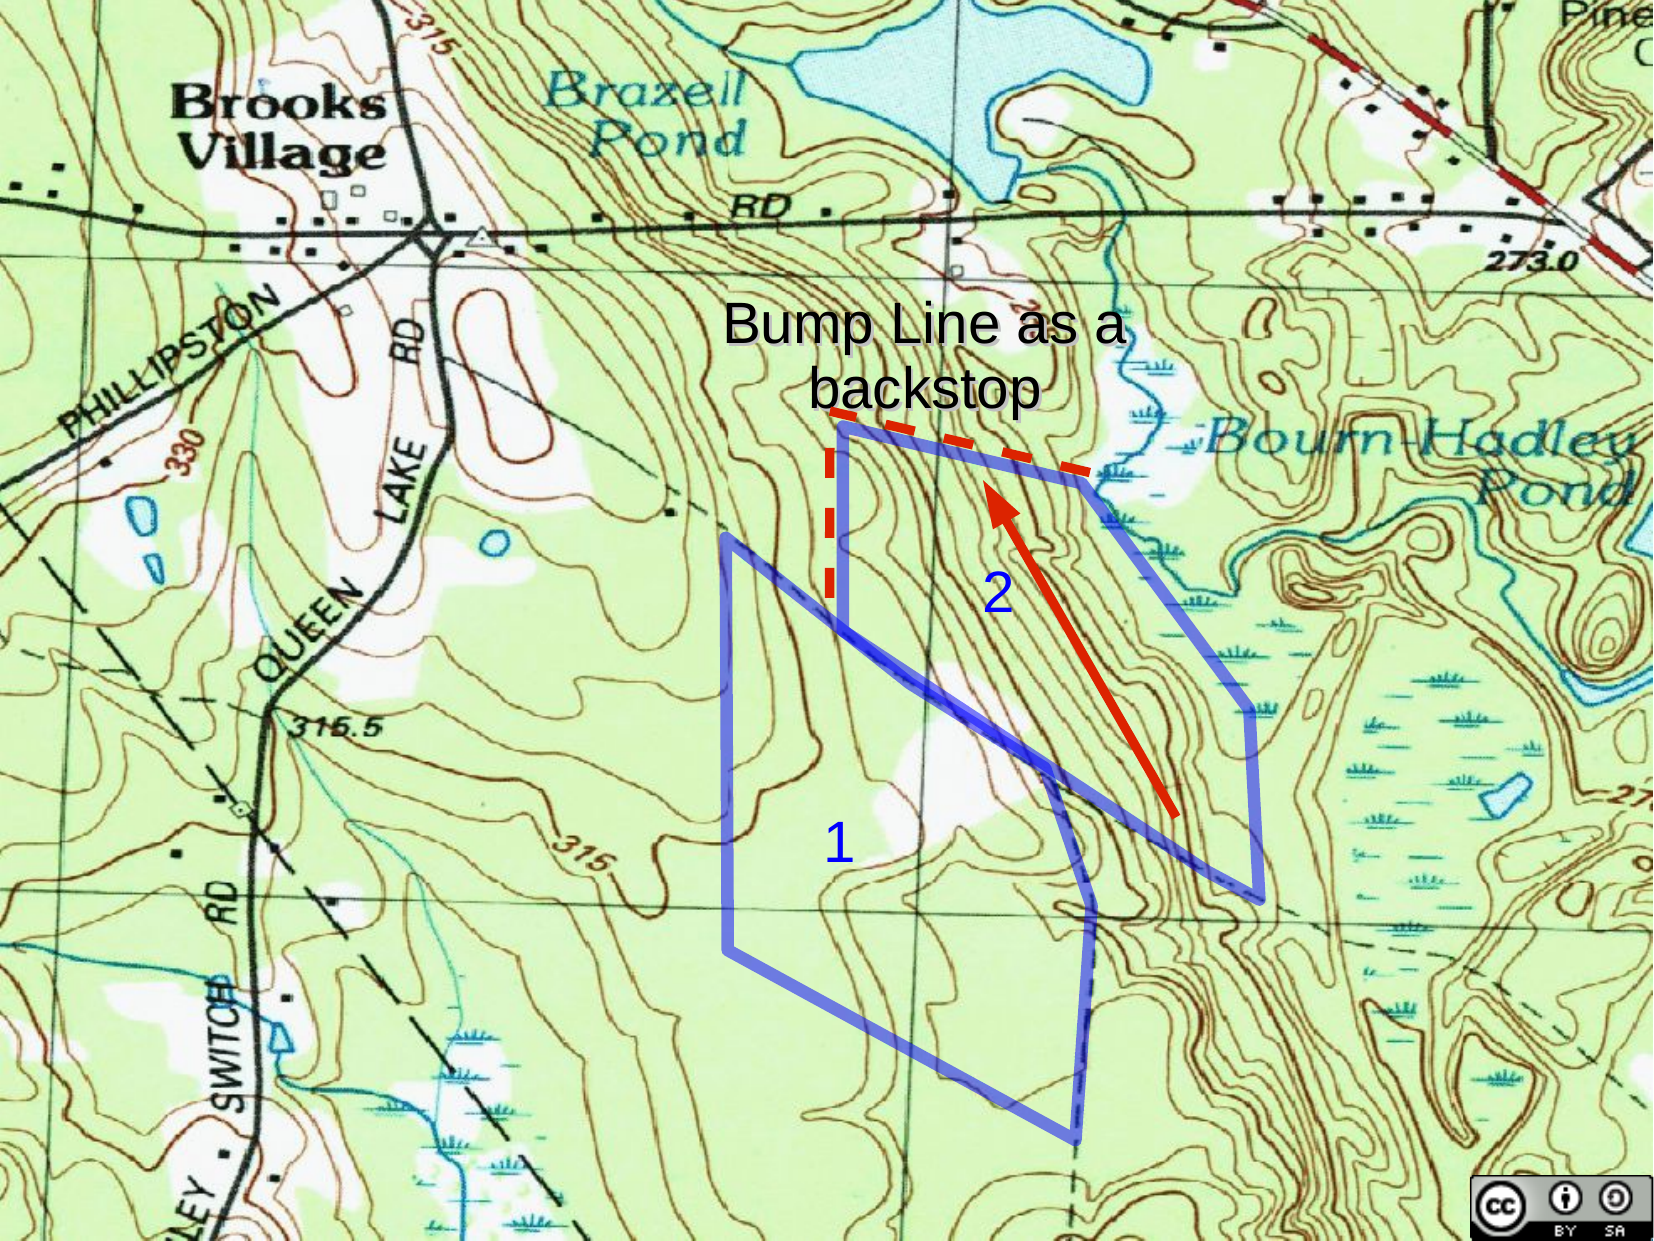

Bump Line as a
backstop
2
1